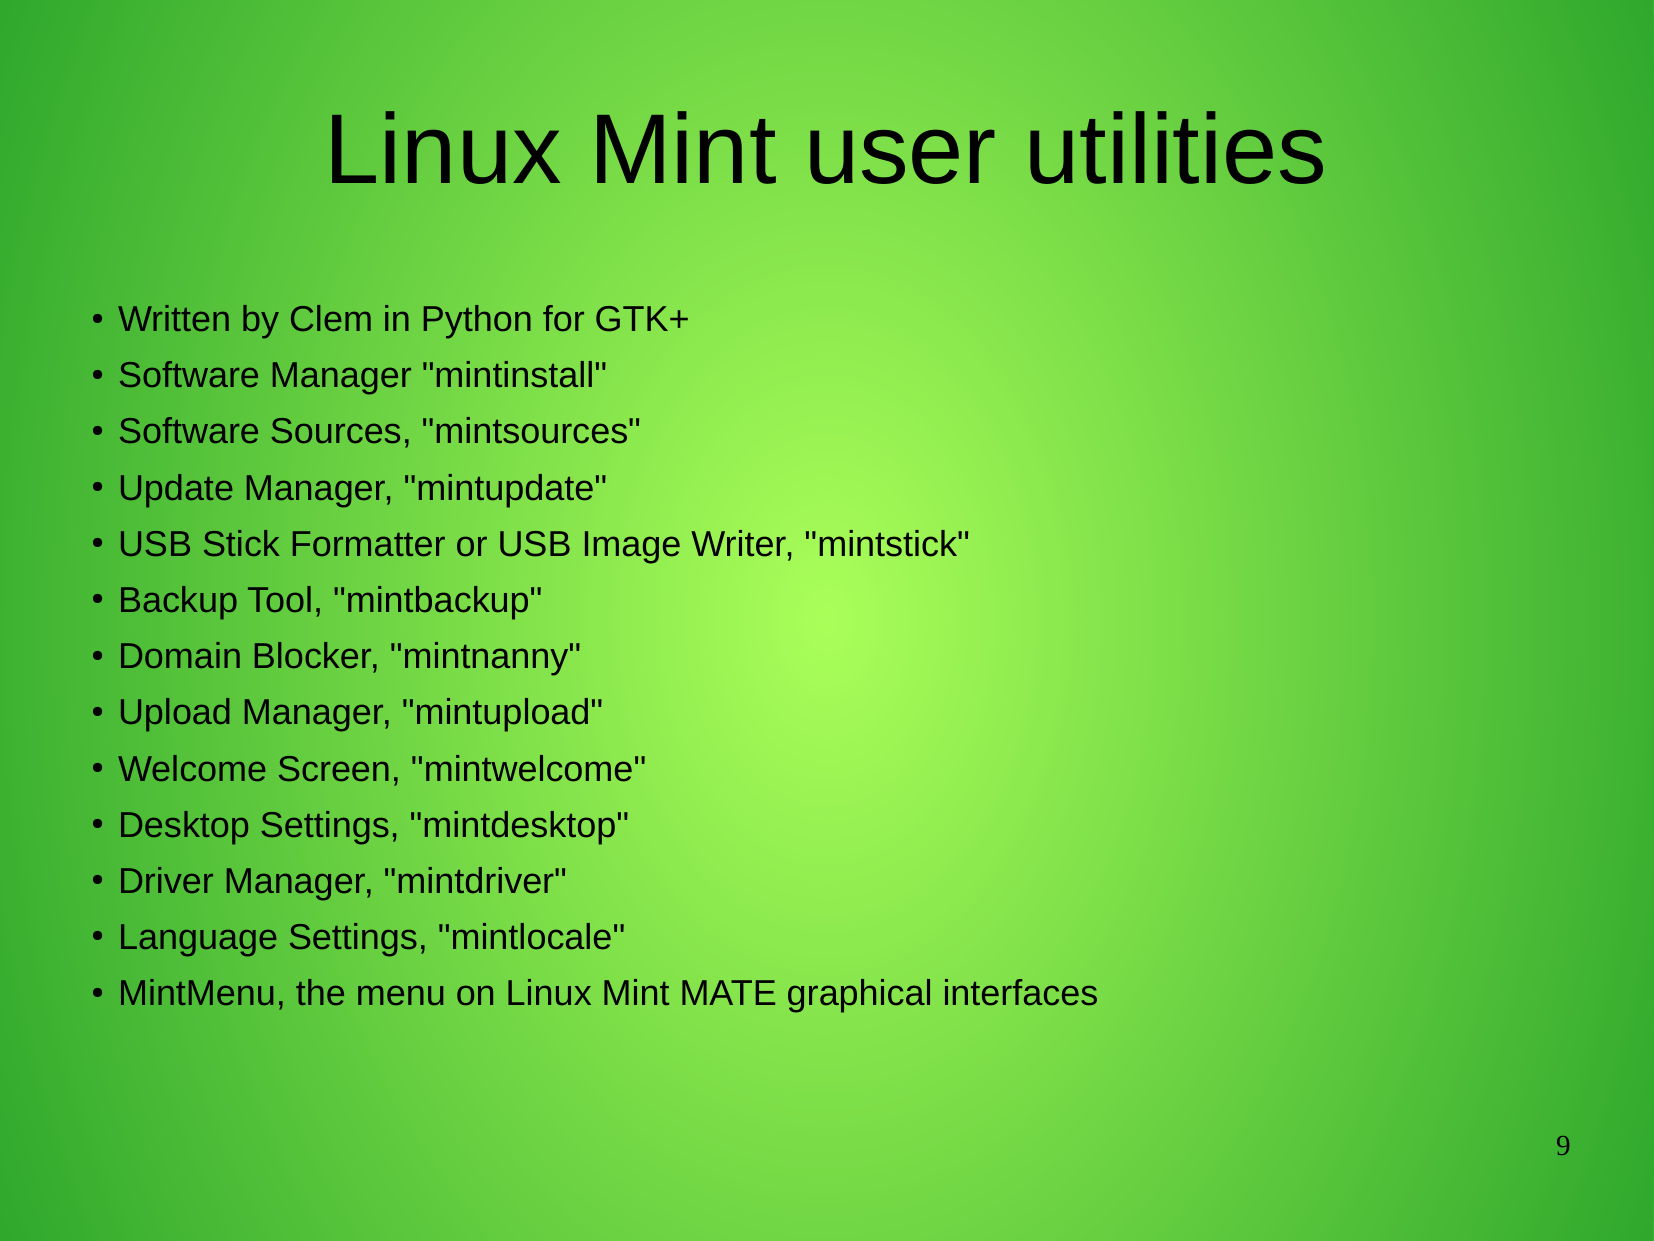

# Linux Mint user utilities
Written by Clem in Python for GTK+
Software Manager "mintinstall"
Software Sources, "mintsources"
Update Manager, "mintupdate"
USB Stick Formatter or USB Image Writer, "mintstick"
Backup Tool, "mintbackup"
Domain Blocker, "mintnanny"
Upload Manager, "mintupload"
Welcome Screen, "mintwelcome"
Desktop Settings, "mintdesktop"
Driver Manager, "mintdriver"
Language Settings, "mintlocale"
MintMenu, the menu on Linux Mint MATE graphical interfaces
9